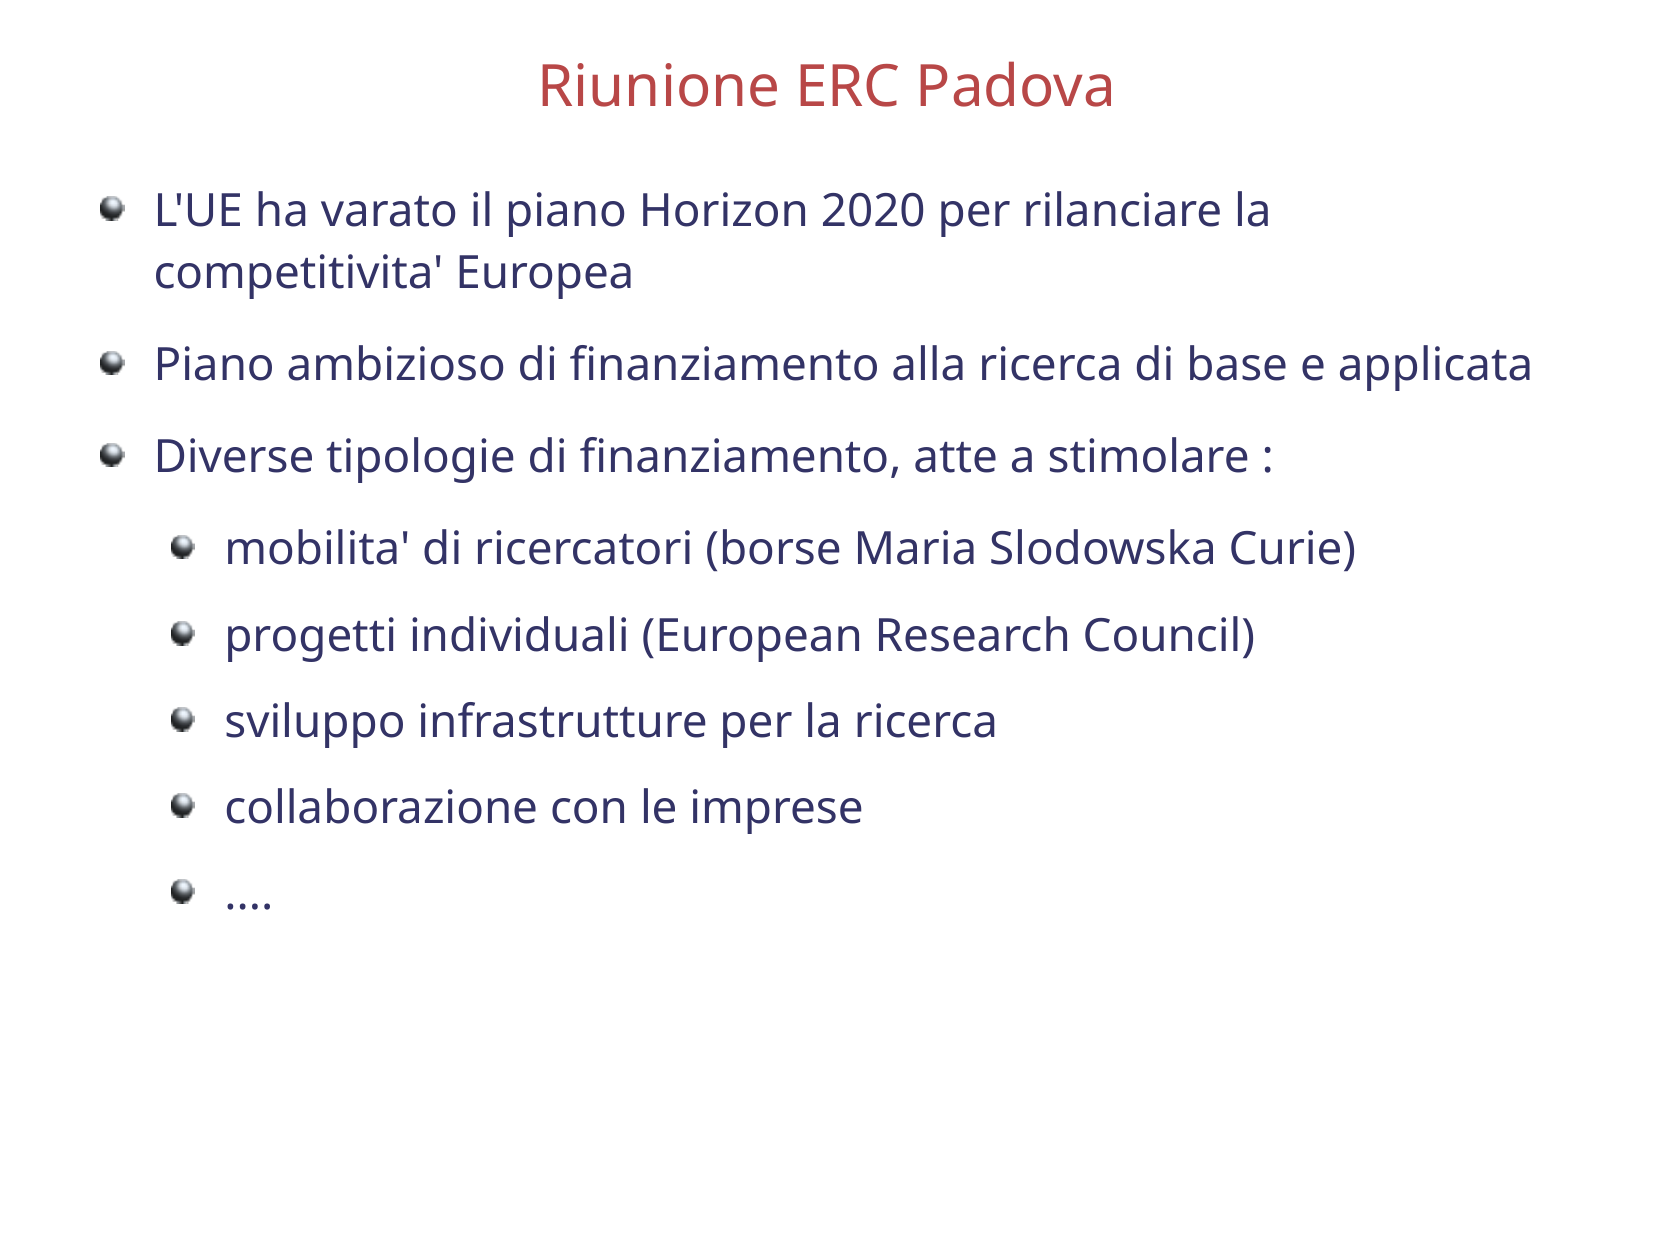

# Riunione ERC Padova
L'UE ha varato il piano Horizon 2020 per rilanciare la competitivita' Europea
Piano ambizioso di finanziamento alla ricerca di base e applicata
Diverse tipologie di finanziamento, atte a stimolare :
mobilita' di ricercatori (borse Maria Slodowska Curie)
progetti individuali (European Research Council)
sviluppo infrastrutture per la ricerca
collaborazione con le imprese
....